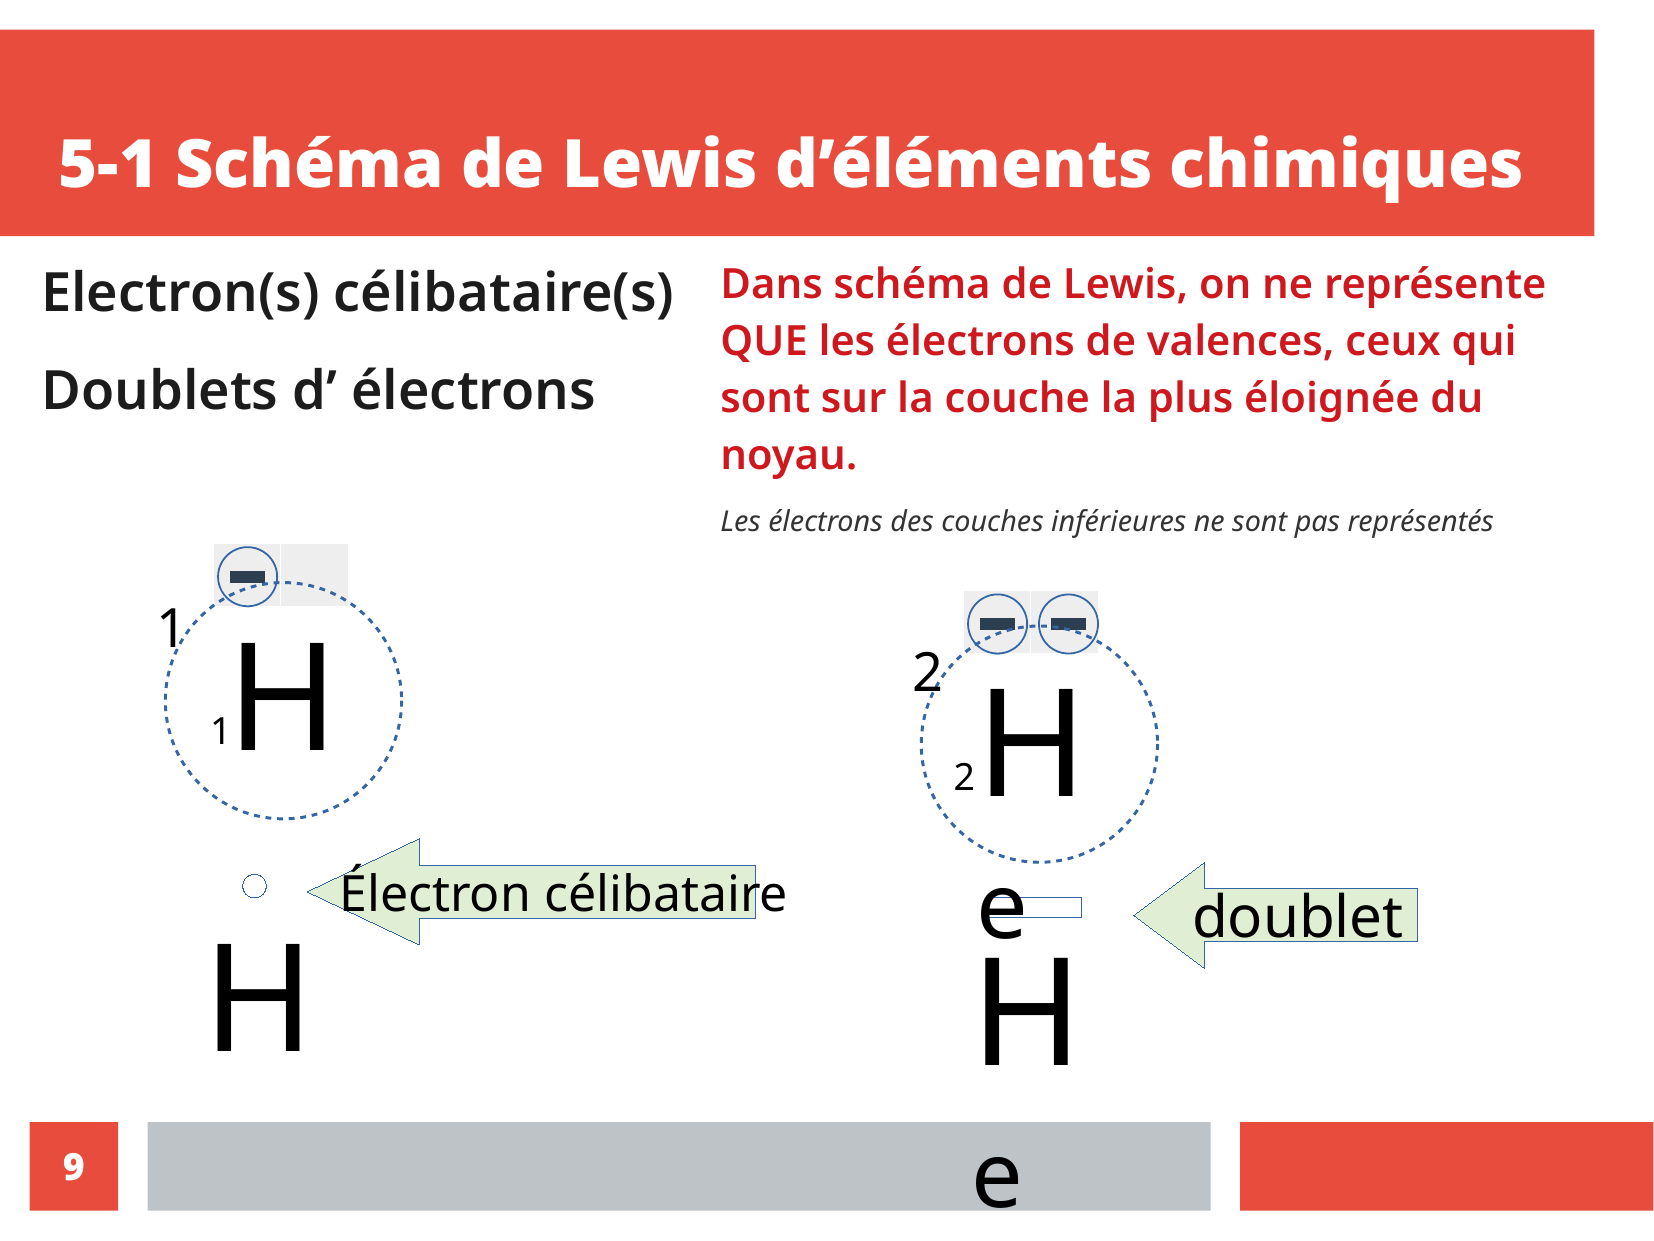

# 5-1 Schéma de Lewis d’éléments chimiques
Electron(s) célibataire(s)
Doublets d’ électrons
Dans schéma de Lewis, on ne représente QUE les électrons de valences, ceux qui sont sur la couche la plus éloignée du noyau.
Les électrons des couches inférieures ne sont pas représentés
| | |
| --- | --- |
| | |
| --- | --- |
1
H
1
| | |
| --- | --- |
| | |
| --- | --- |
2
He
2
Électron célibataire
doublet
H
H
He
9